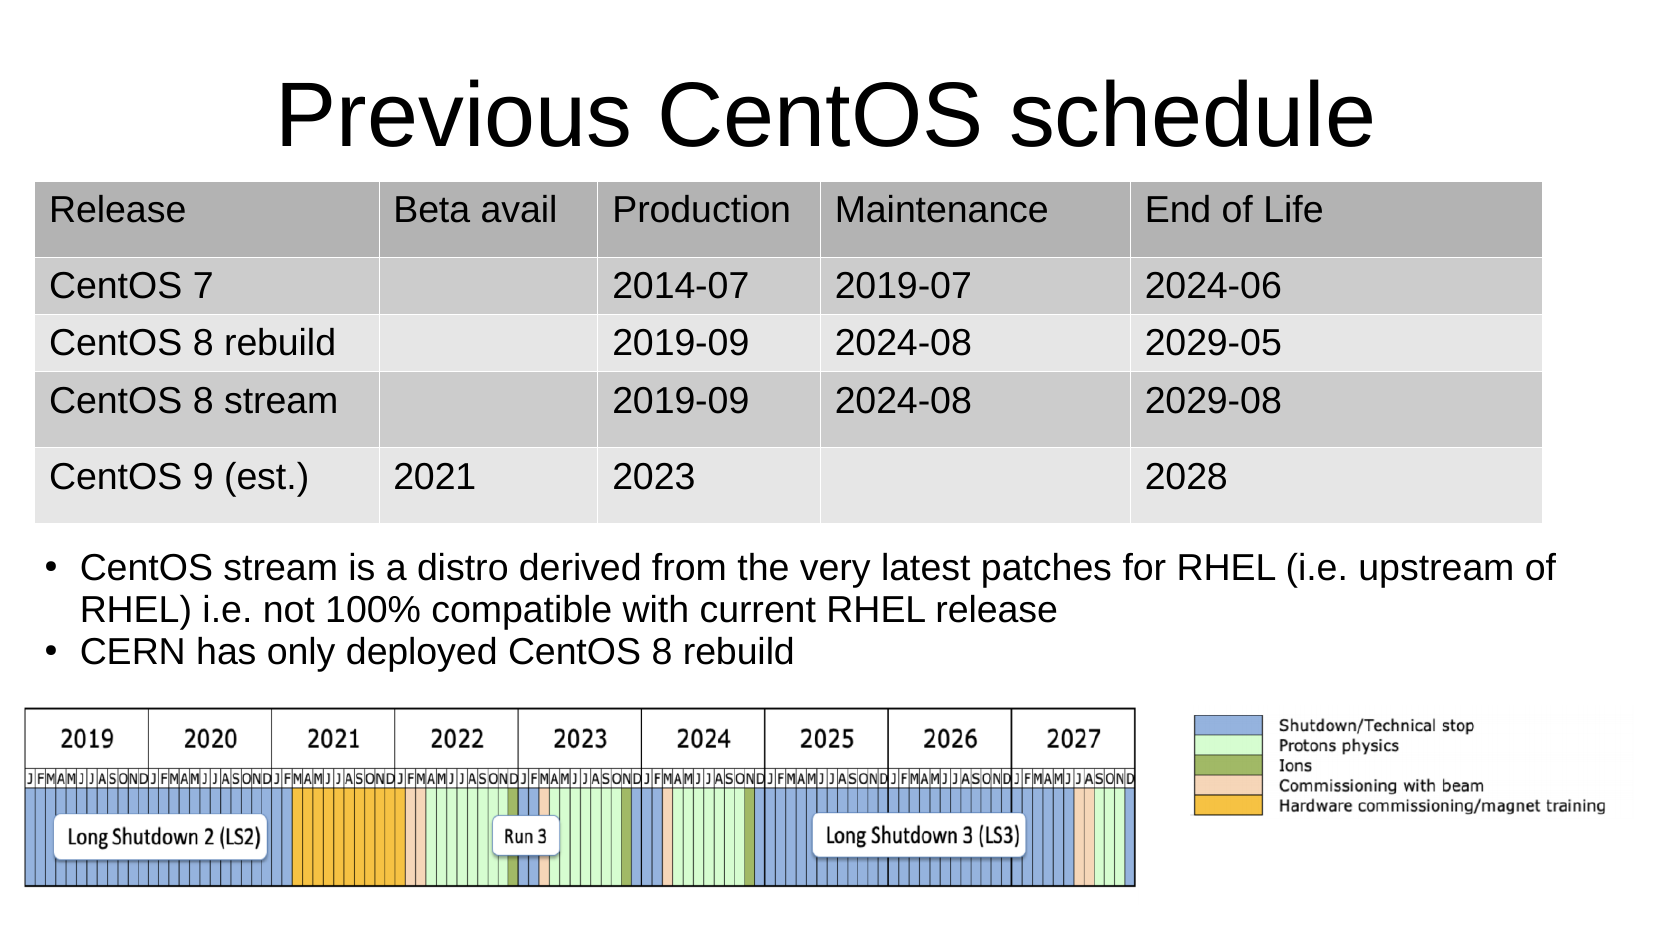

# Previous CentOS schedule
| Release | Beta avail | Production | Maintenance | End of Life |
| --- | --- | --- | --- | --- |
| CentOS 7 | | 2014-07 | 2019-07 | 2024-06 |
| CentOS 8 rebuild | | 2019-09 | 2024-08 | 2029-05 |
| CentOS 8 stream | | 2019-09 | 2024-08 | 2029-08 |
| CentOS 9 (est.) | 2021 | 2023 | | 2028 |
CentOS stream is a distro derived from the very latest patches for RHEL (i.e. upstream of RHEL) i.e. not 100% compatible with current RHEL release
CERN has only deployed CentOS 8 rebuild